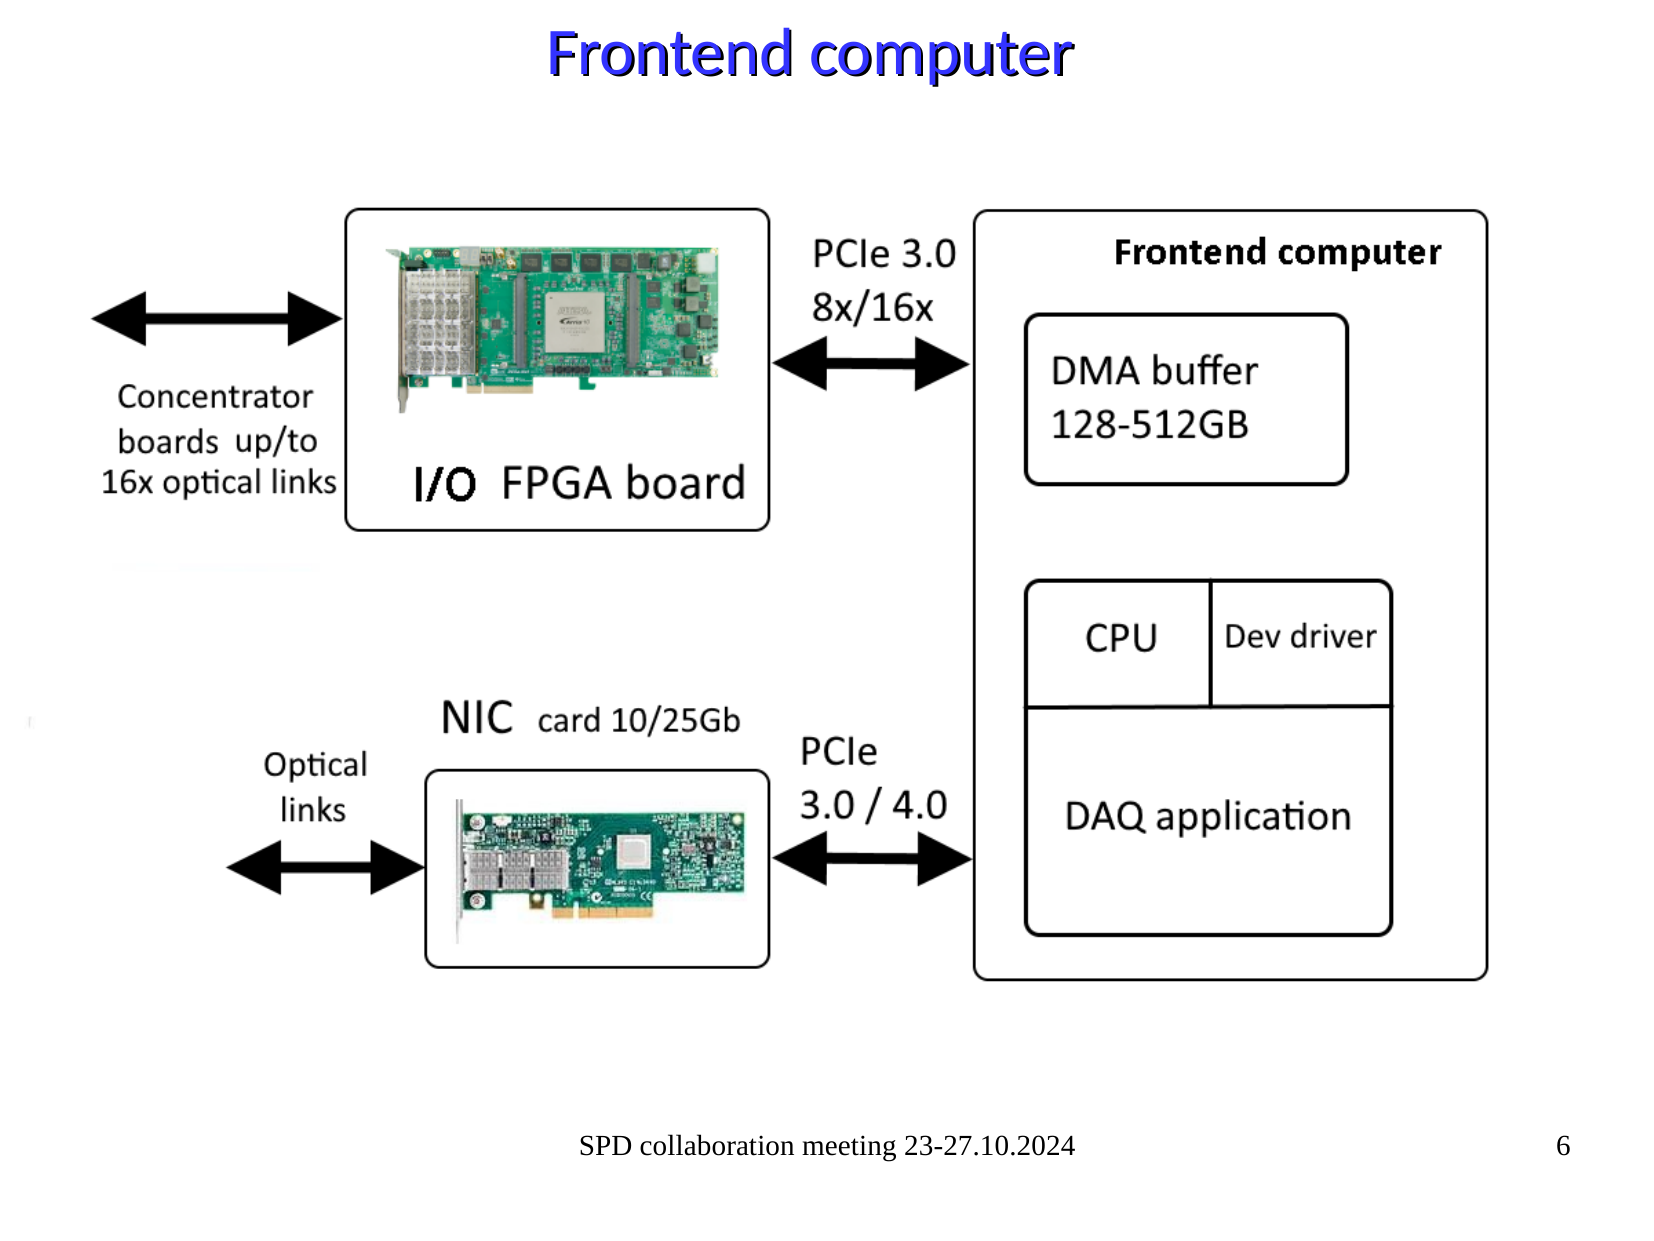

Frontend computer
SPD collaboration meeting 23-27.10.2024
6